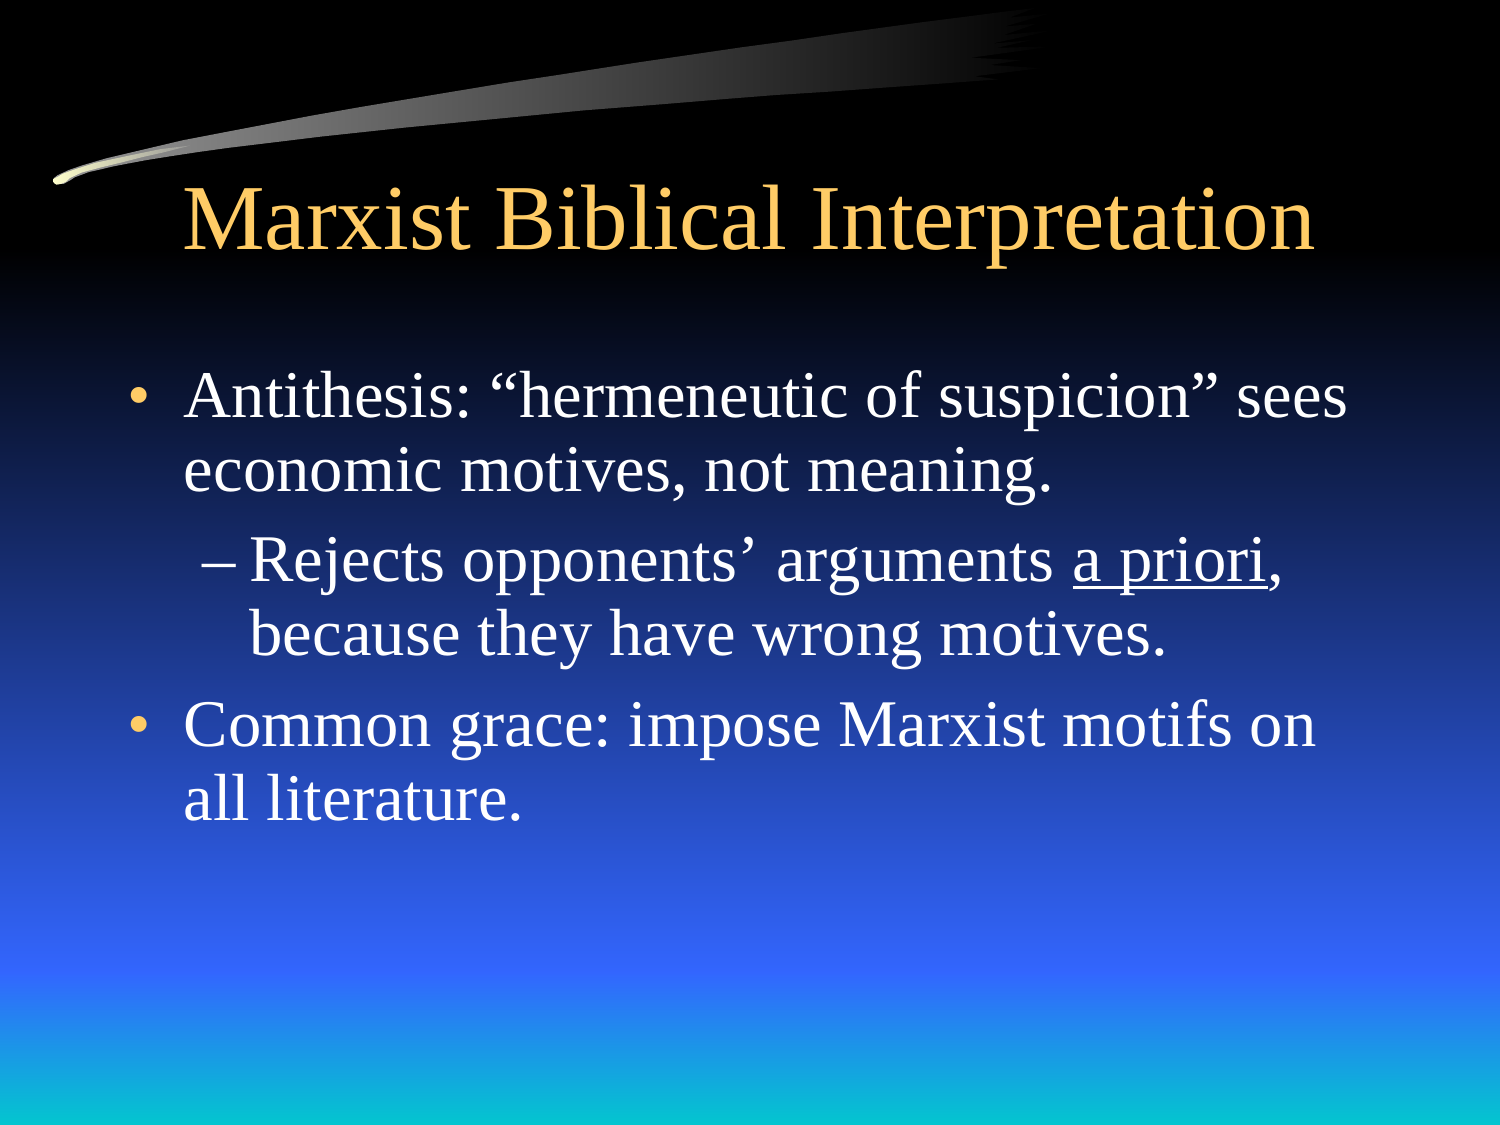

# Marxist Biblical Interpretation
Antithesis: “hermeneutic of suspicion” sees economic motives, not meaning.
Rejects opponents’ arguments a priori, because they have wrong motives.
Common grace: impose Marxist motifs on all literature.